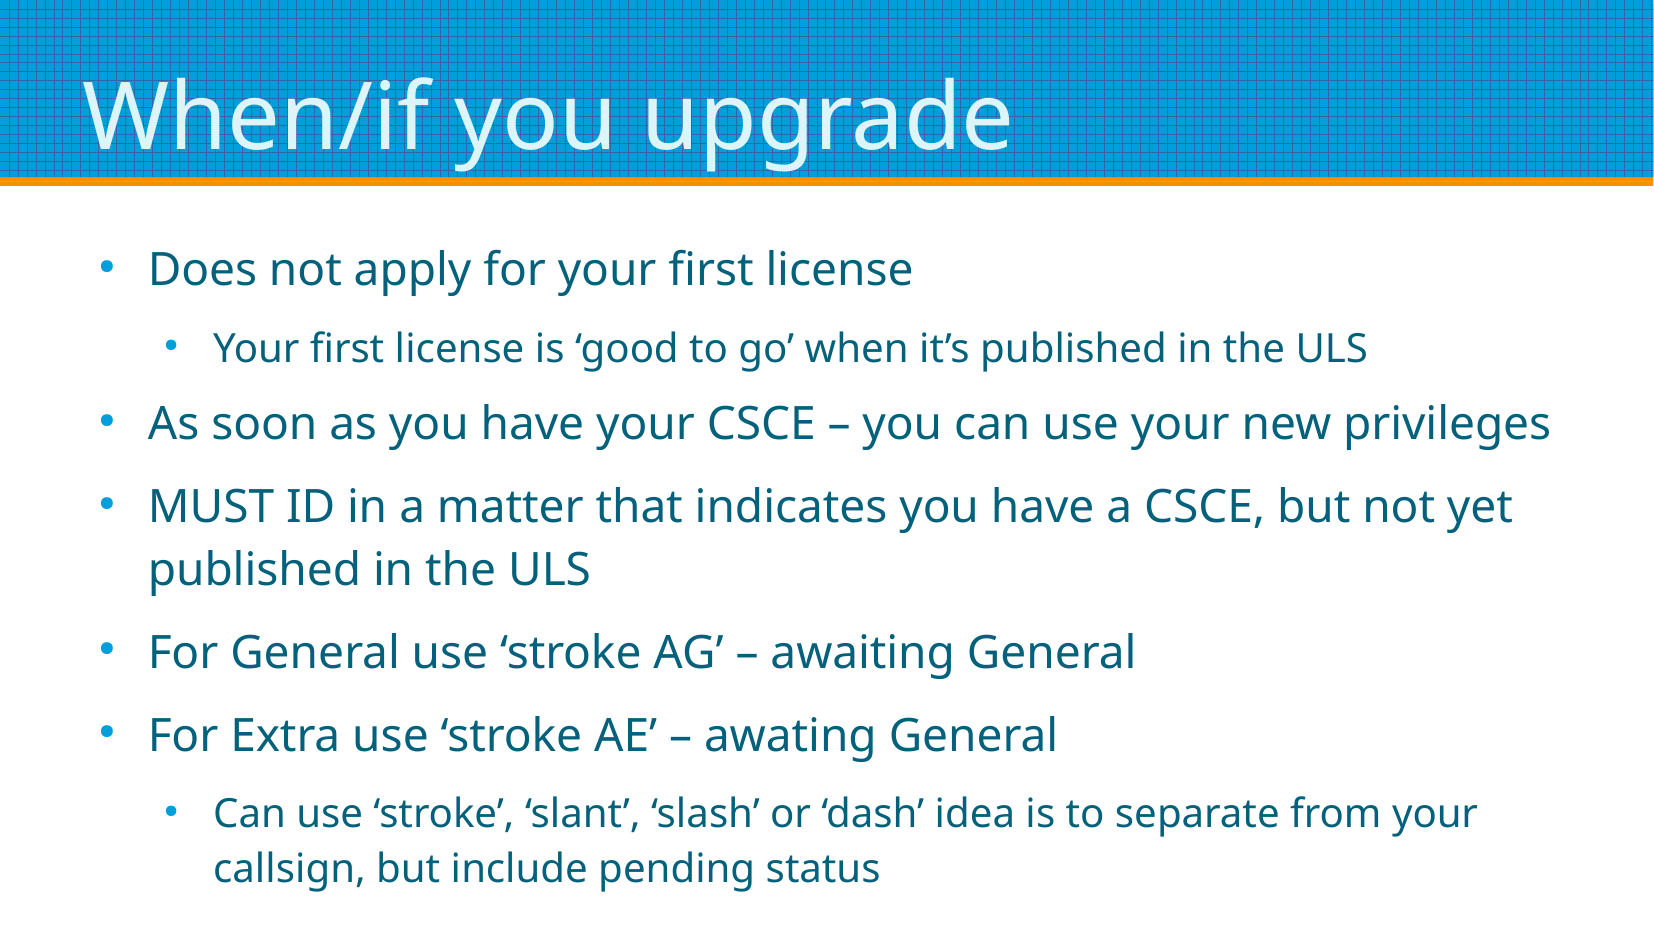

# When/if you upgrade
Does not apply for your first license
Your first license is ‘good to go’ when it’s published in the ULS
As soon as you have your CSCE – you can use your new privileges
MUST ID in a matter that indicates you have a CSCE, but not yet published in the ULS
For General use ‘stroke AG’ – awaiting General
For Extra use ‘stroke AE’ – awating General
Can use ‘stroke’, ‘slant’, ‘slash’ or ‘dash’ idea is to separate from your callsign, but include pending status